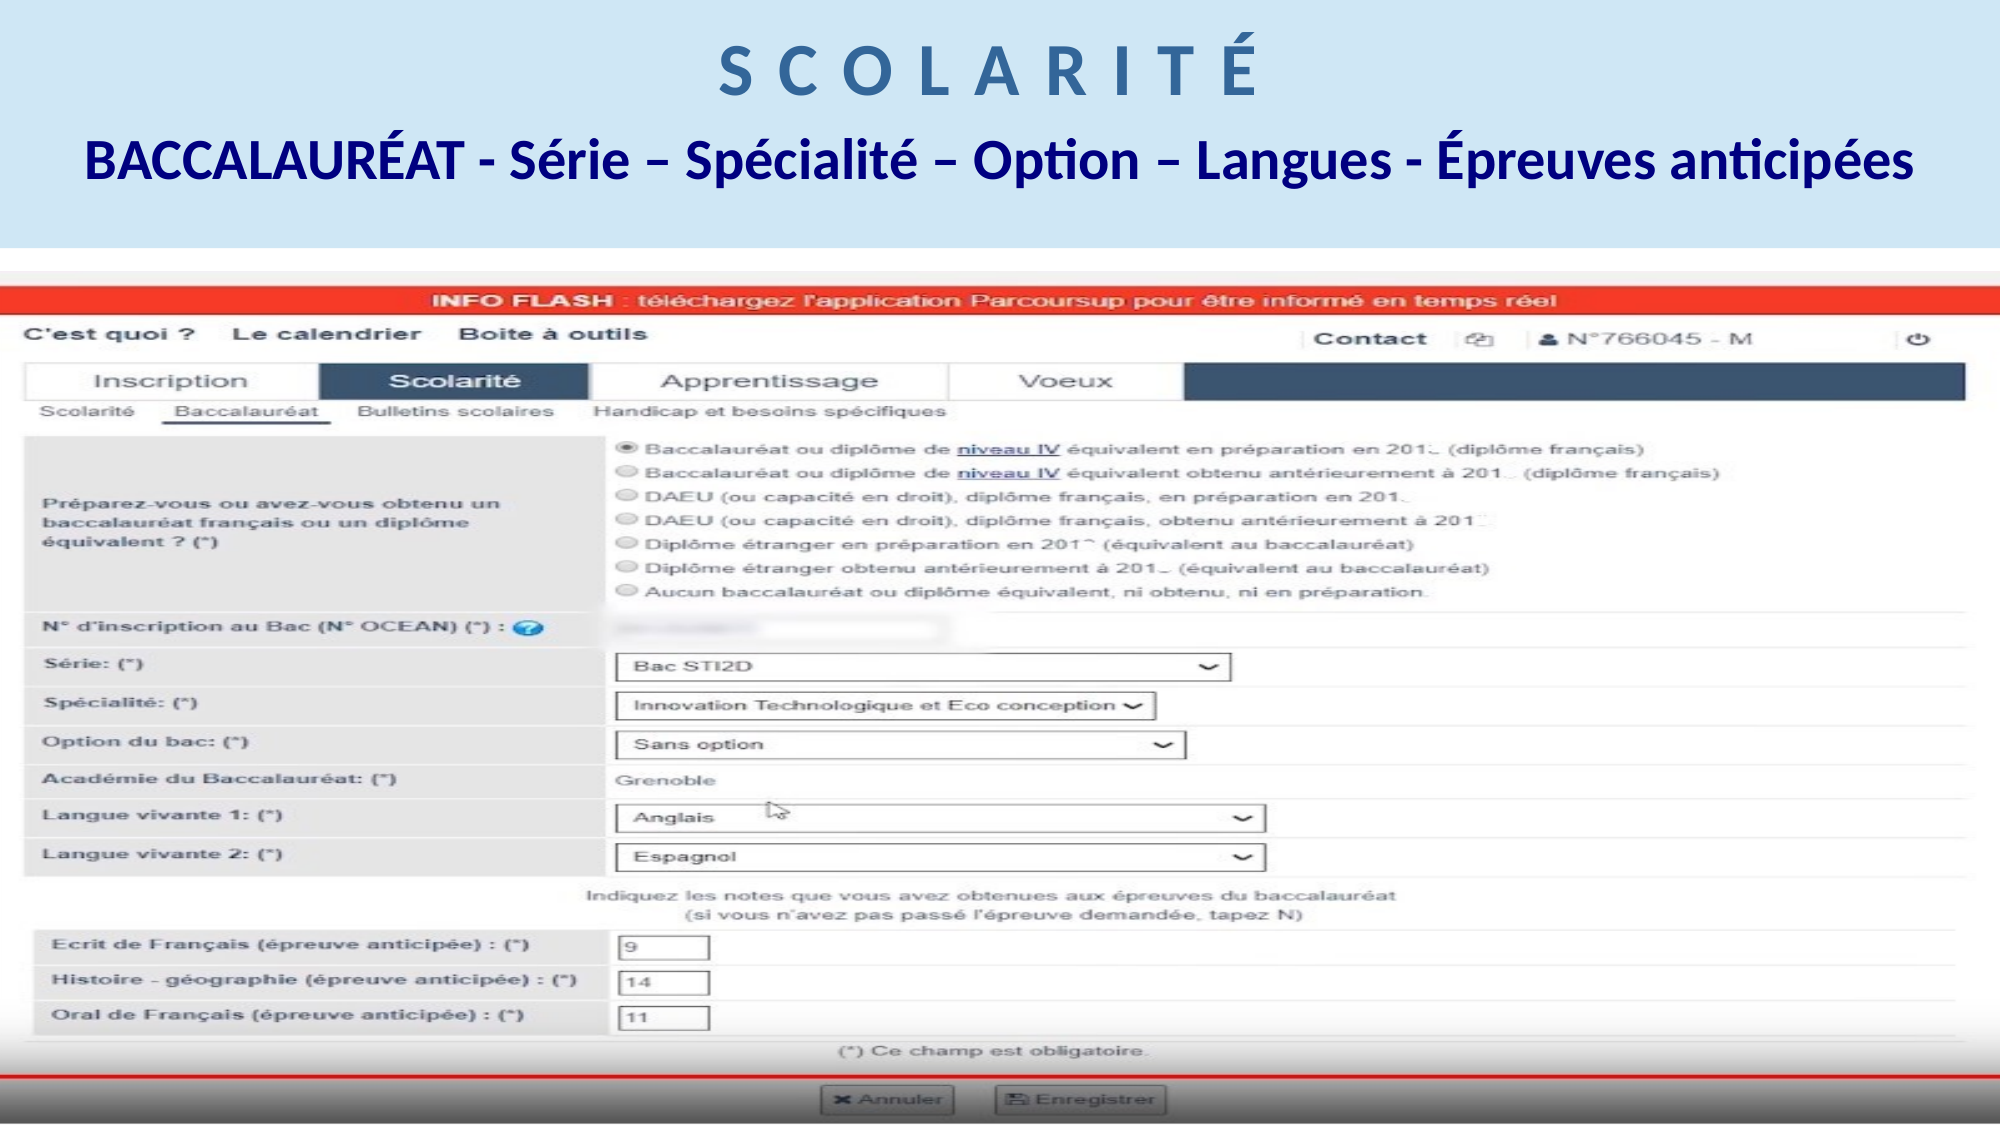

# SCOLARITÉ BACCALAURÉAT - Série – Spécialité – Option – Langues - Épreuves anticipées